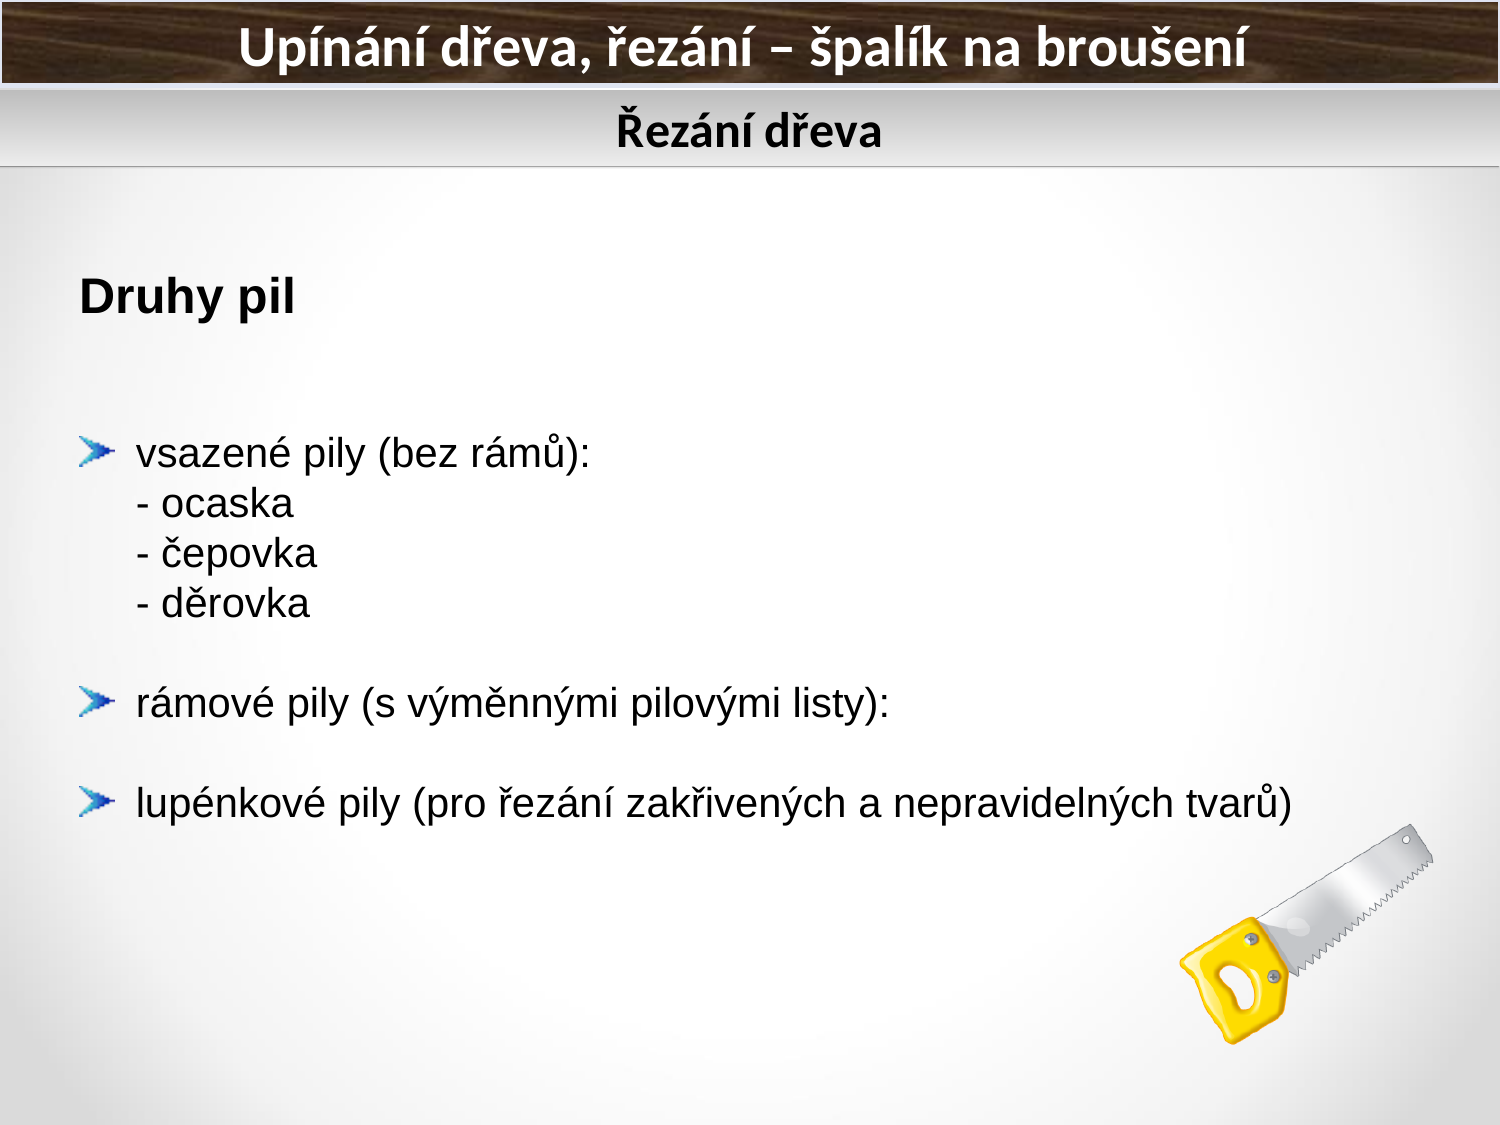

Upínání dřeva, řezání – špalík na broušení
Řezání dřeva
Druhy pil
vsazené pily (bez rámů):
	- ocaska
	- čepovka
	- děrovka
rámové pily (s výměnnými pilovými listy):
lupénkové pily (pro řezání zakřivených a nepravidelných tvarů)